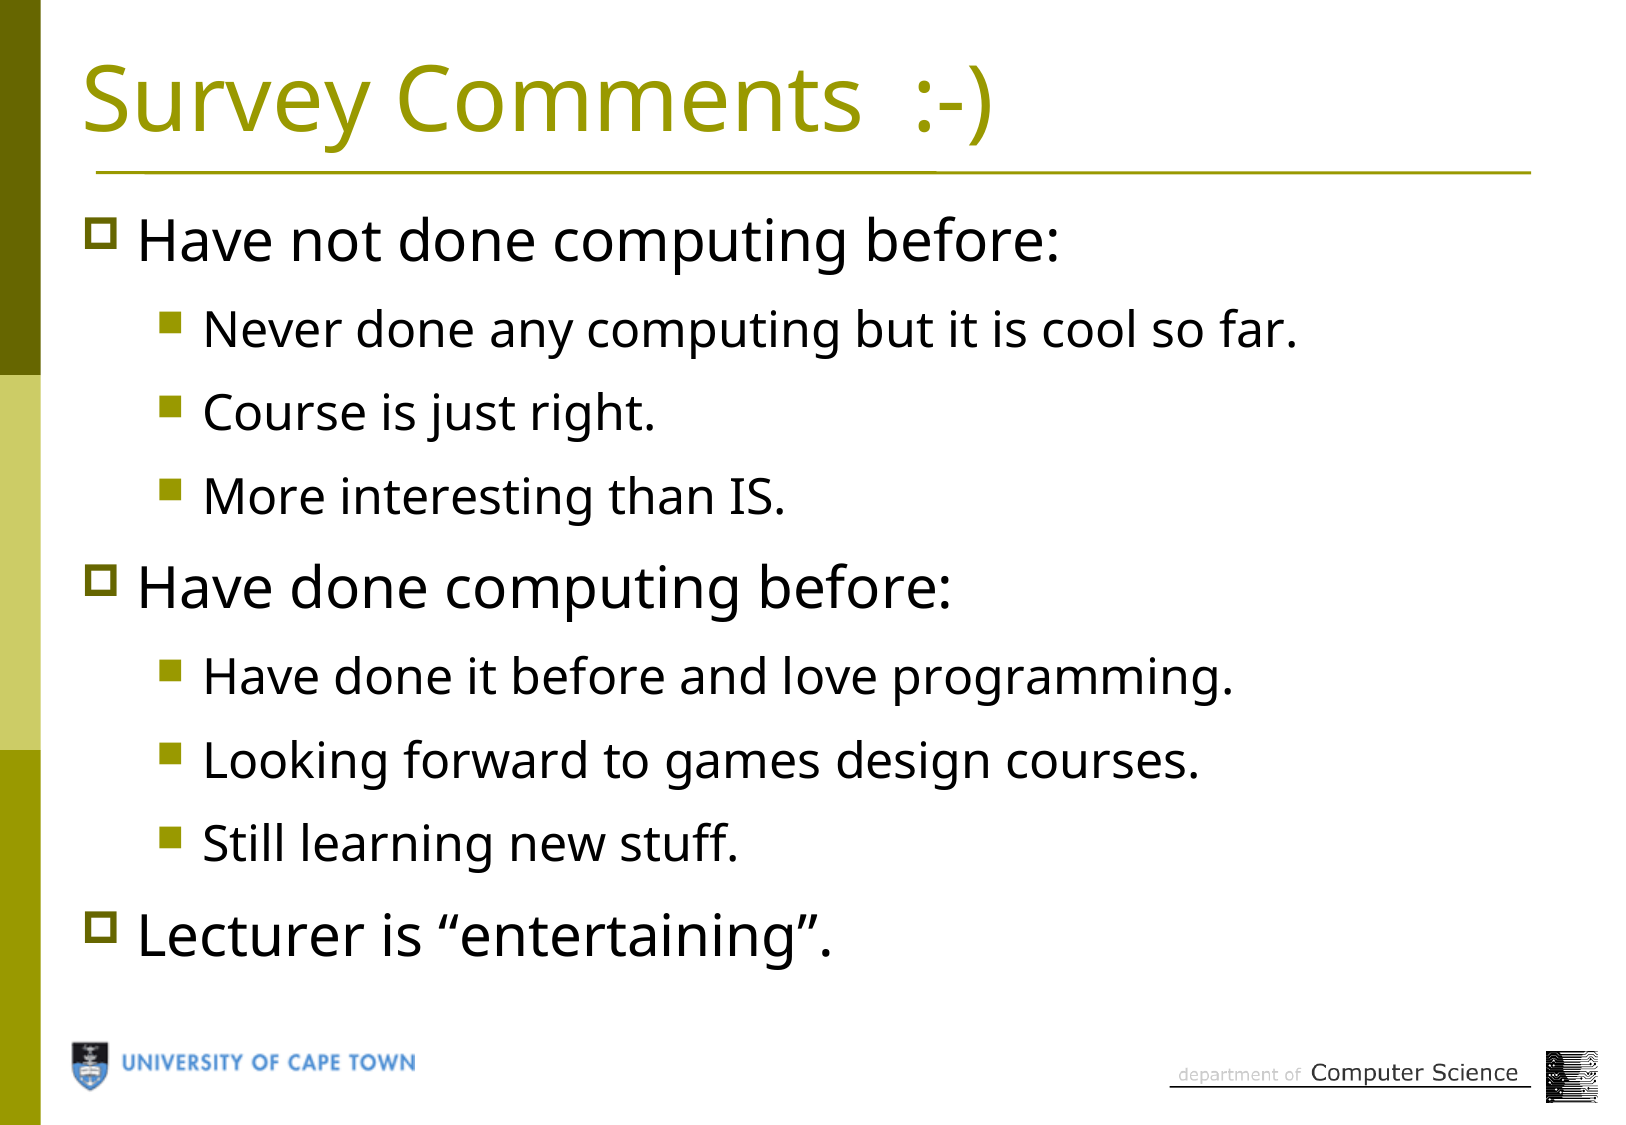

# Survey Comments :-)
Have not done computing before:
Never done any computing but it is cool so far.
Course is just right.
More interesting than IS.
Have done computing before:
Have done it before and love programming.
Looking forward to games design courses.
Still learning new stuff.
Lecturer is “entertaining”.